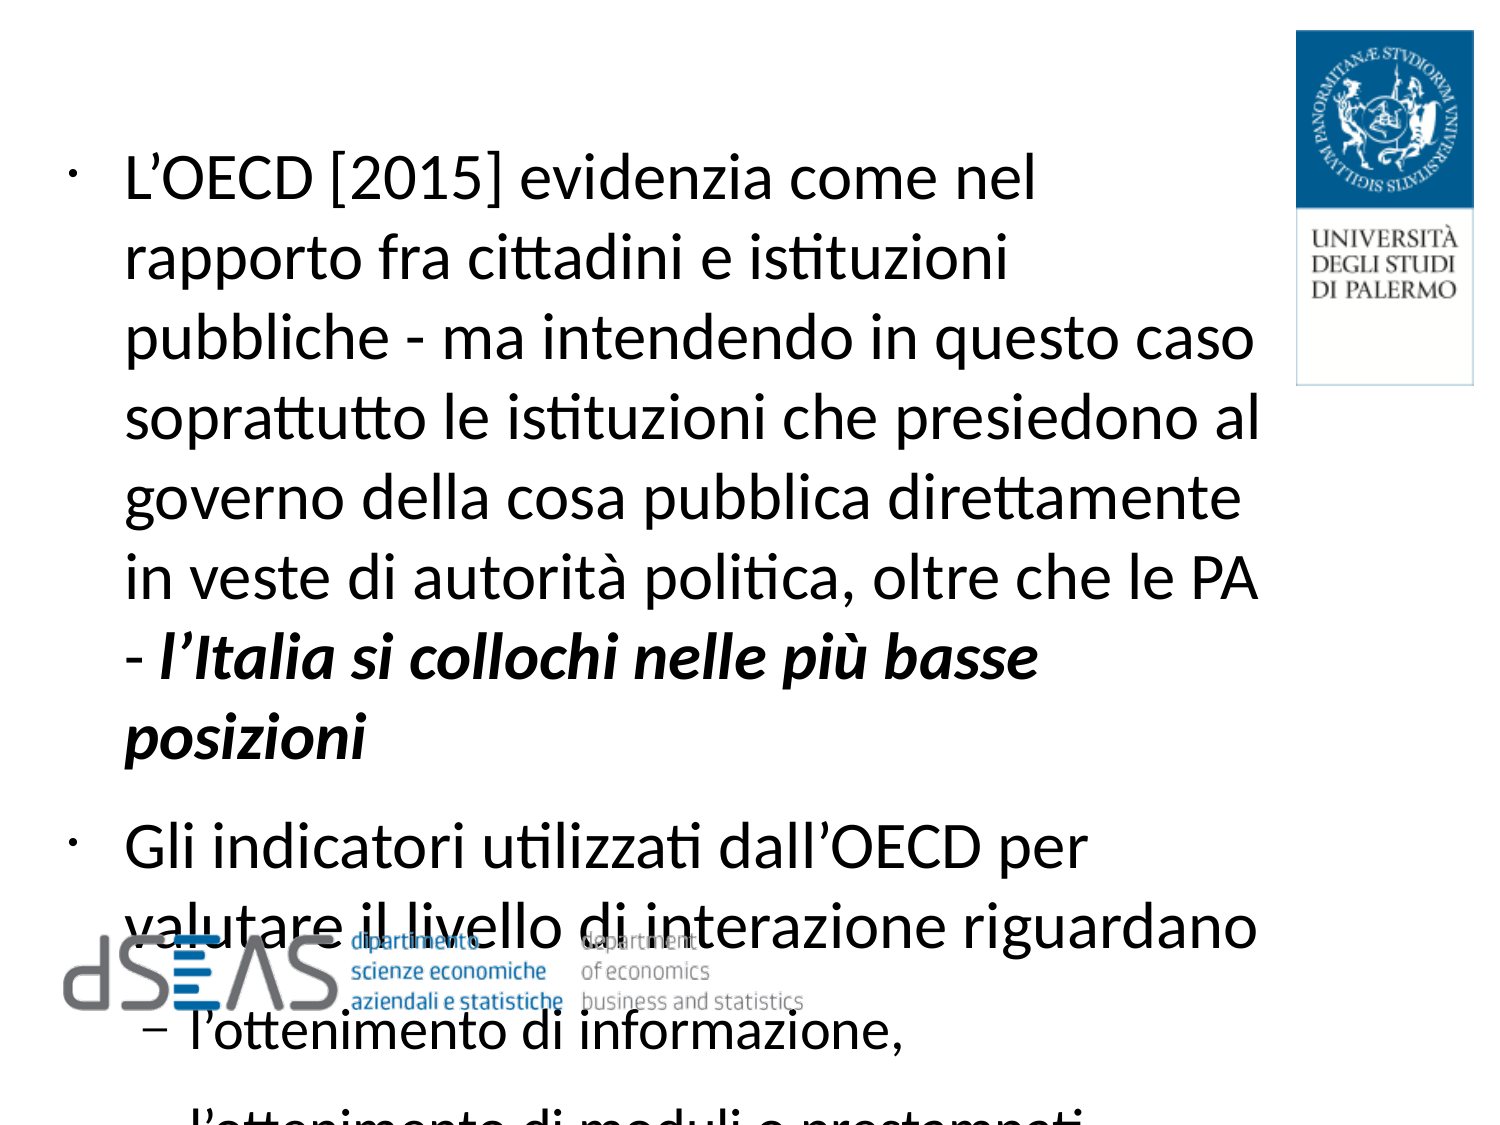

# L’OECD [2015] evidenzia come nel rapporto fra cittadini e istituzioni pubbliche - ma intendendo in questo caso soprattutto le istituzioni che presiedono al governo della cosa pubblica direttamente in veste di autorità politica, oltre che le PA - l’Italia si collochi nelle più basse posizioni
Gli indicatori utilizzati dall’OECD per valutare il livello di interazione riguardano
l’ottenimento di informazione,
l’ottenimento di moduli o prestampati,
l’invio di prestampati compilati alle PA